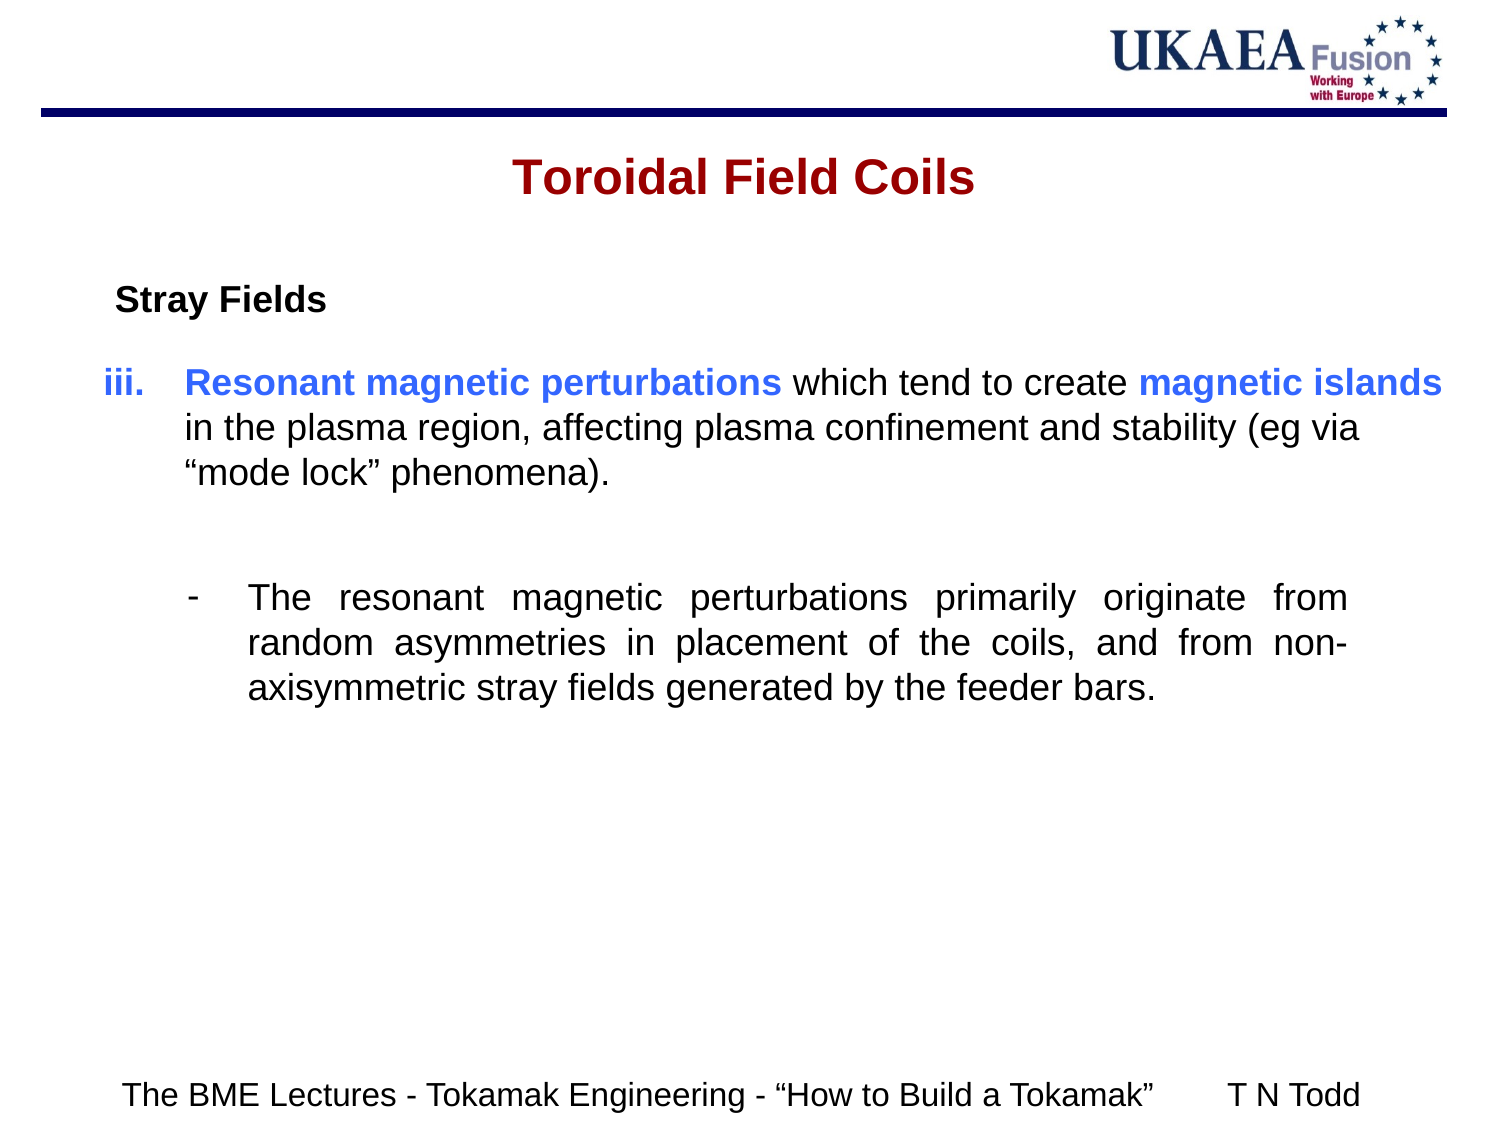

Toroidal Field Coils
Stray Fields
Resonant magnetic perturbations which tend to create magnetic islands in the plasma region, affecting plasma confinement and stability (eg via “mode lock” phenomena).
The resonant magnetic perturbations primarily originate from random asymmetries in placement of the coils, and from non-axisymmetric stray fields generated by the feeder bars.